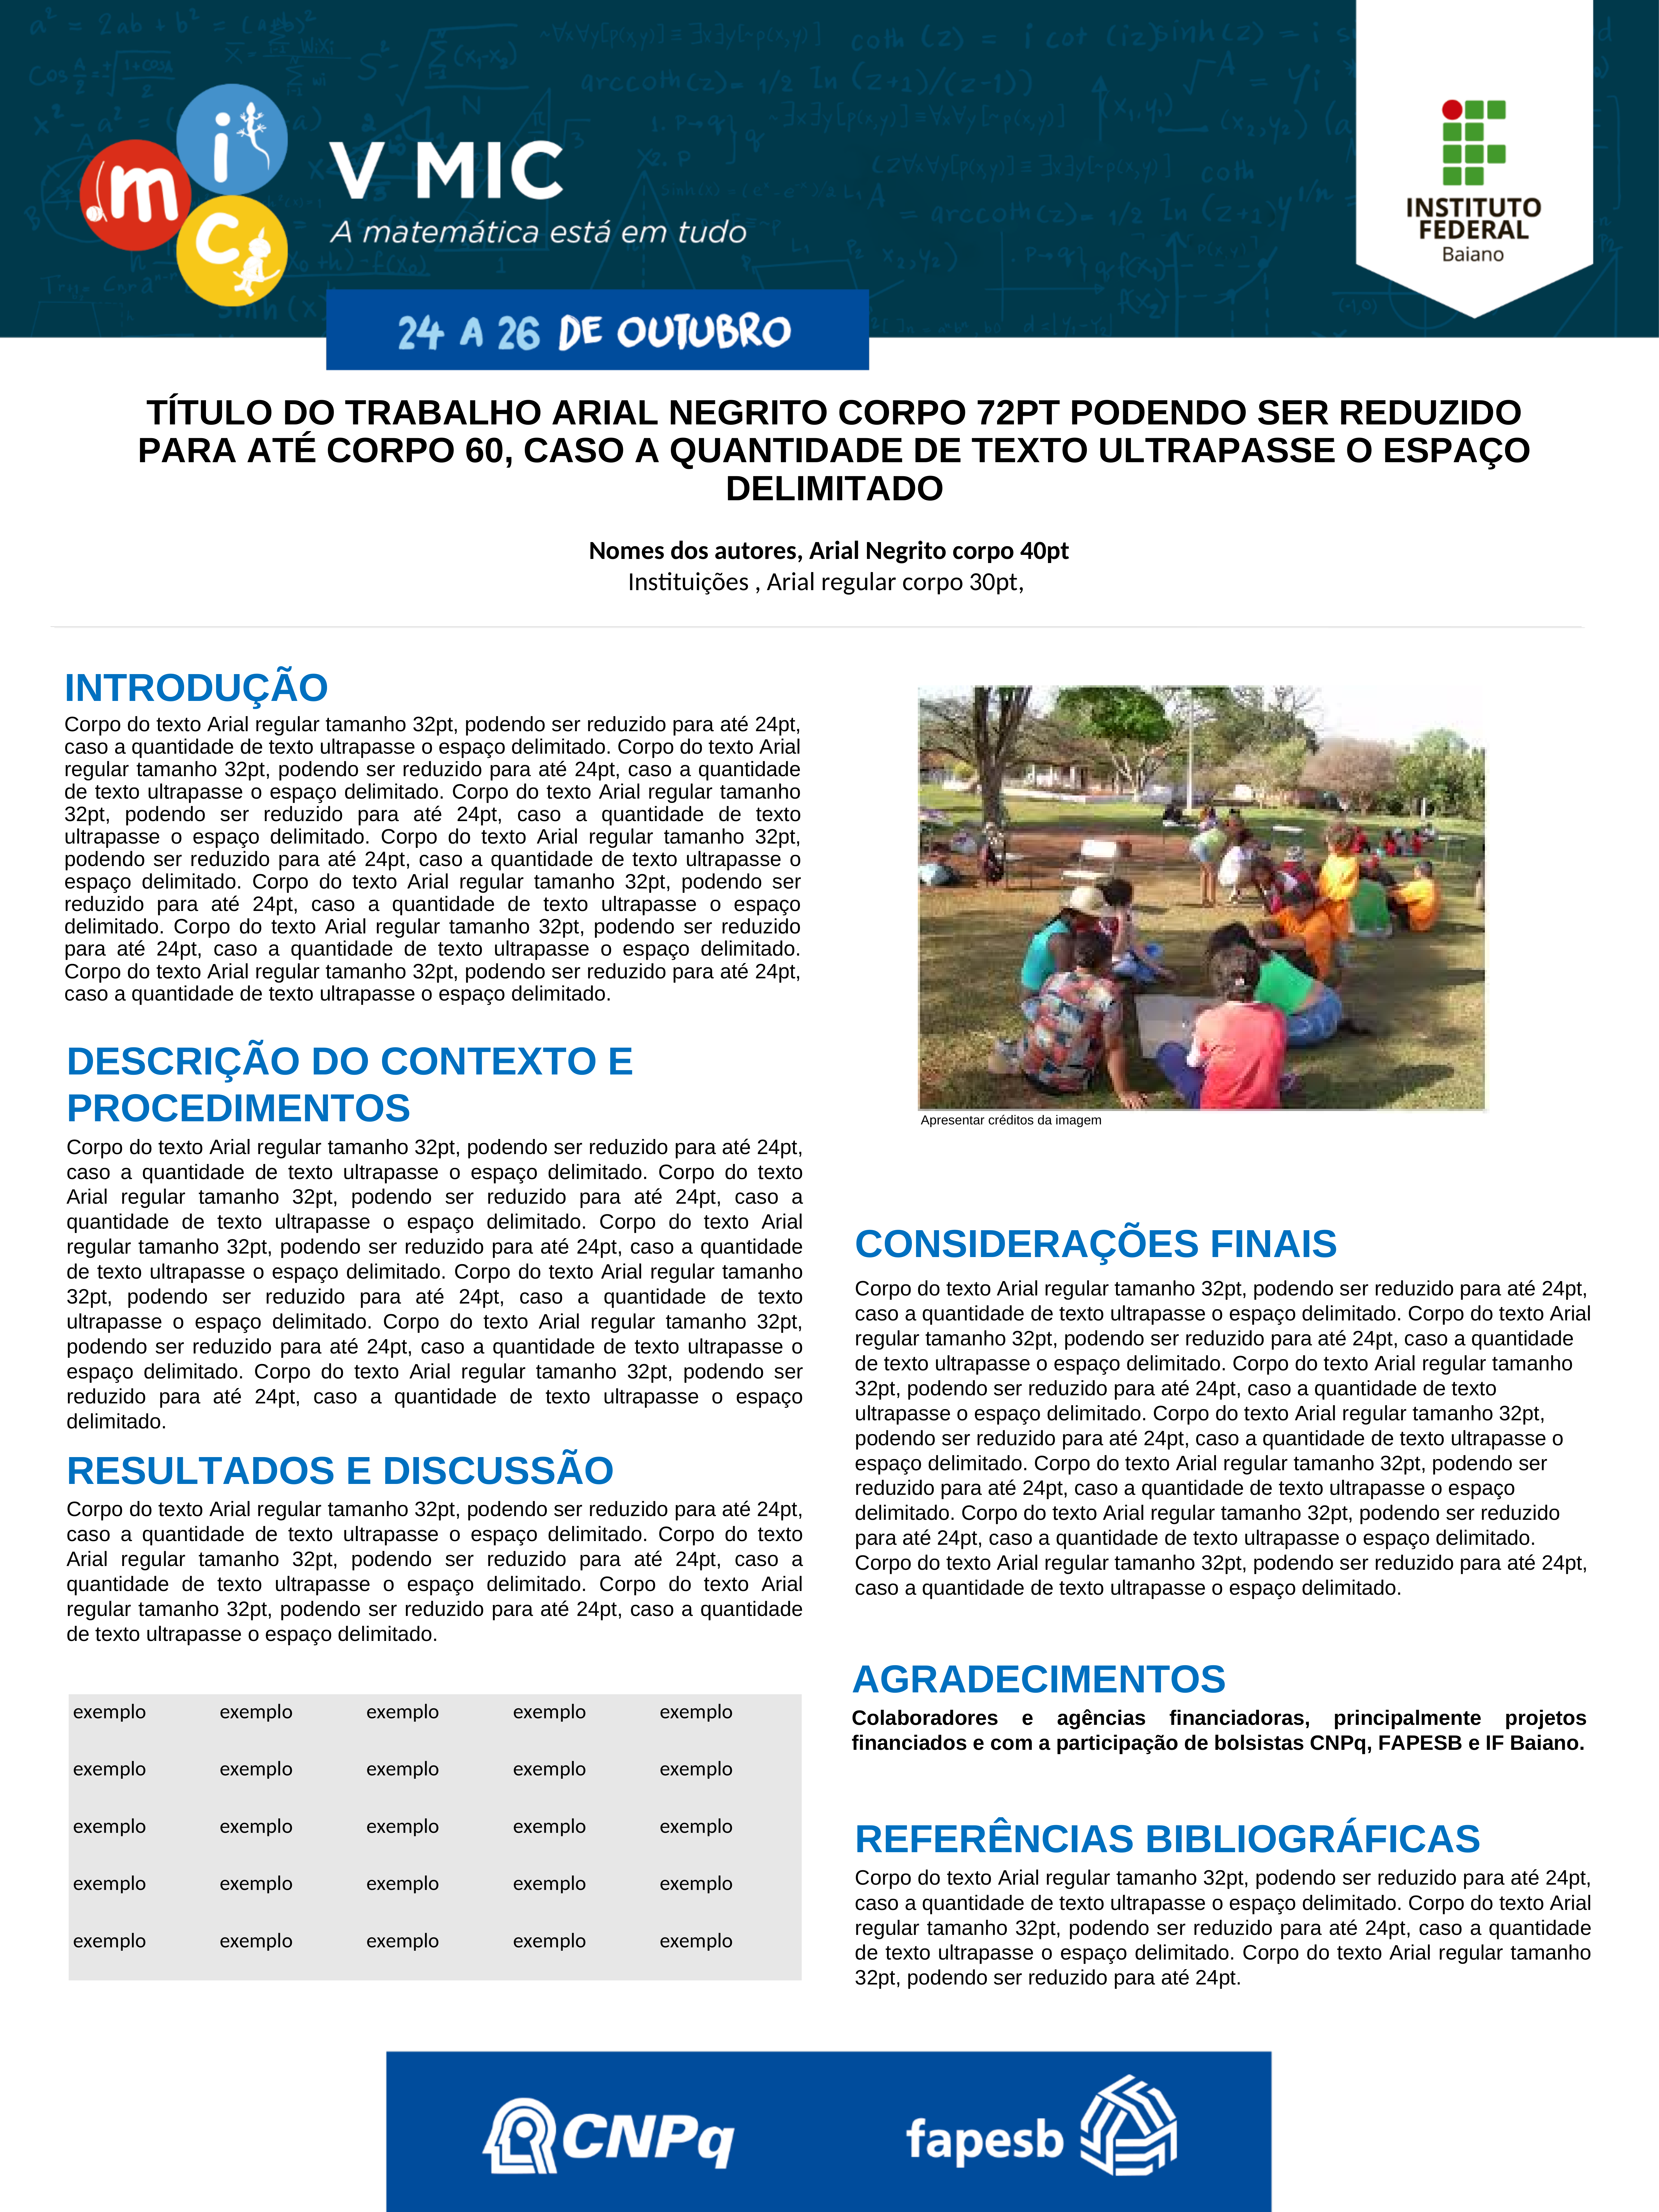

TÍTULO DO TRABALHO ARIAL NEGRITO CORPO 72PT PODENDO SER REDUZIDO PARA ATÉ CORPO 60, CASO A QUANTIDADE DE TEXTO ULTRAPASSE O ESPAÇO DELIMITADO
Nomes dos autores, Arial Negrito corpo 40pt
Instituições , Arial regular corpo 30pt,
INTRODUÇÃO
Corpo do texto Arial regular tamanho 32pt, podendo ser reduzido para até 24pt, caso a quantidade de texto ultrapasse o espaço delimitado. Corpo do texto Arial regular tamanho 32pt, podendo ser reduzido para até 24pt, caso a quantidade de texto ultrapasse o espaço delimitado. Corpo do texto Arial regular tamanho 32pt, podendo ser reduzido para até 24pt, caso a quantidade de texto ultrapasse o espaço delimitado. Corpo do texto Arial regular tamanho 32pt, podendo ser reduzido para até 24pt, caso a quantidade de texto ultrapasse o espaço delimitado. Corpo do texto Arial regular tamanho 32pt, podendo ser reduzido para até 24pt, caso a quantidade de texto ultrapasse o espaço delimitado. Corpo do texto Arial regular tamanho 32pt, podendo ser reduzido para até 24pt, caso a quantidade de texto ultrapasse o espaço delimitado. Corpo do texto Arial regular tamanho 32pt, podendo ser reduzido para até 24pt, caso a quantidade de texto ultrapasse o espaço delimitado.
DESCRIÇÃO DO CONTEXTO E PROCEDIMENTOS
Corpo do texto Arial regular tamanho 32pt, podendo ser reduzido para até 24pt, caso a quantidade de texto ultrapasse o espaço delimitado. Corpo do texto Arial regular tamanho 32pt, podendo ser reduzido para até 24pt, caso a quantidade de texto ultrapasse o espaço delimitado. Corpo do texto Arial regular tamanho 32pt, podendo ser reduzido para até 24pt, caso a quantidade de texto ultrapasse o espaço delimitado. Corpo do texto Arial regular tamanho 32pt, podendo ser reduzido para até 24pt, caso a quantidade de texto ultrapasse o espaço delimitado. Corpo do texto Arial regular tamanho 32pt, podendo ser reduzido para até 24pt, caso a quantidade de texto ultrapasse o espaço delimitado. Corpo do texto Arial regular tamanho 32pt, podendo ser reduzido para até 24pt, caso a quantidade de texto ultrapasse o espaço delimitado.
 Apresentar créditos da imagem
CONSIDERAÇÕES FINAIS
Corpo do texto Arial regular tamanho 32pt, podendo ser reduzido para até 24pt, caso a quantidade de texto ultrapasse o espaço delimitado. Corpo do texto Arial regular tamanho 32pt, podendo ser reduzido para até 24pt, caso a quantidade de texto ultrapasse o espaço delimitado. Corpo do texto Arial regular tamanho 32pt, podendo ser reduzido para até 24pt, caso a quantidade de texto ultrapasse o espaço delimitado. Corpo do texto Arial regular tamanho 32pt, podendo ser reduzido para até 24pt, caso a quantidade de texto ultrapasse o espaço delimitado. Corpo do texto Arial regular tamanho 32pt, podendo ser reduzido para até 24pt, caso a quantidade de texto ultrapasse o espaço delimitado. Corpo do texto Arial regular tamanho 32pt, podendo ser reduzido para até 24pt, caso a quantidade de texto ultrapasse o espaço delimitado. Corpo do texto Arial regular tamanho 32pt, podendo ser reduzido para até 24pt, caso a quantidade de texto ultrapasse o espaço delimitado.
RESULTADOS E DISCUSSÃO
Corpo do texto Arial regular tamanho 32pt, podendo ser reduzido para até 24pt, caso a quantidade de texto ultrapasse o espaço delimitado. Corpo do texto Arial regular tamanho 32pt, podendo ser reduzido para até 24pt, caso a quantidade de texto ultrapasse o espaço delimitado. Corpo do texto Arial regular tamanho 32pt, podendo ser reduzido para até 24pt, caso a quantidade de texto ultrapasse o espaço delimitado.
AGRADECIMENTOS
Colaboradores e agências financiadoras, principalmente projetos financiados e com a participação de bolsistas CNPq, FAPESB e IF Baiano.
| exemplo | exemplo | exemplo | exemplo | exemplo |
| --- | --- | --- | --- | --- |
| exemplo | exemplo | exemplo | exemplo | exemplo |
| exemplo | exemplo | exemplo | exemplo | exemplo |
| exemplo | exemplo | exemplo | exemplo | exemplo |
| exemplo | exemplo | exemplo | exemplo | exemplo |
REFERÊNCIAS BIBLIOGRÁFICAS
Corpo do texto Arial regular tamanho 32pt, podendo ser reduzido para até 24pt, caso a quantidade de texto ultrapasse o espaço delimitado. Corpo do texto Arial regular tamanho 32pt, podendo ser reduzido para até 24pt, caso a quantidade de texto ultrapasse o espaço delimitado. Corpo do texto Arial regular tamanho 32pt, podendo ser reduzido para até 24pt.